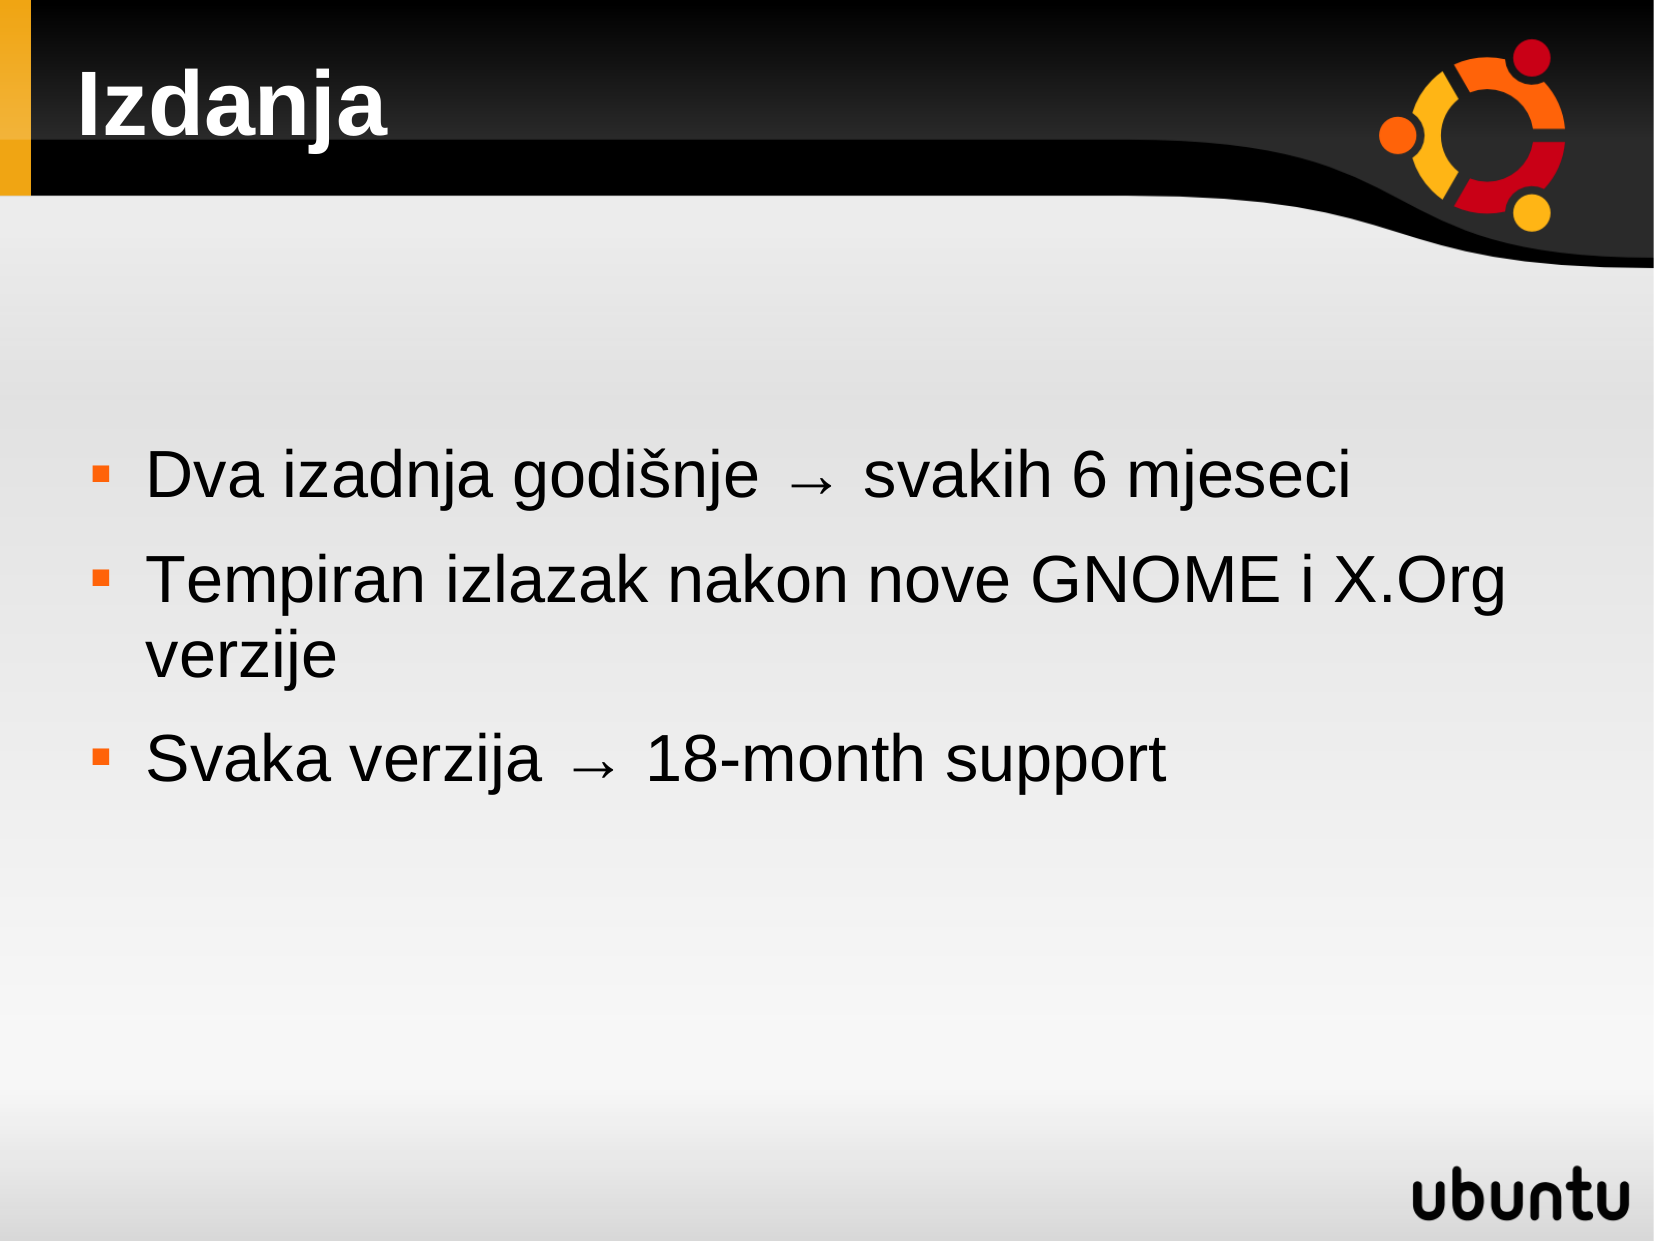

# Izdanja
Dva izadnja godišnje → svakih 6 mjeseci
Tempiran izlazak nakon nove GNOME i X.Org verzije
Svaka verzija → 18-month support